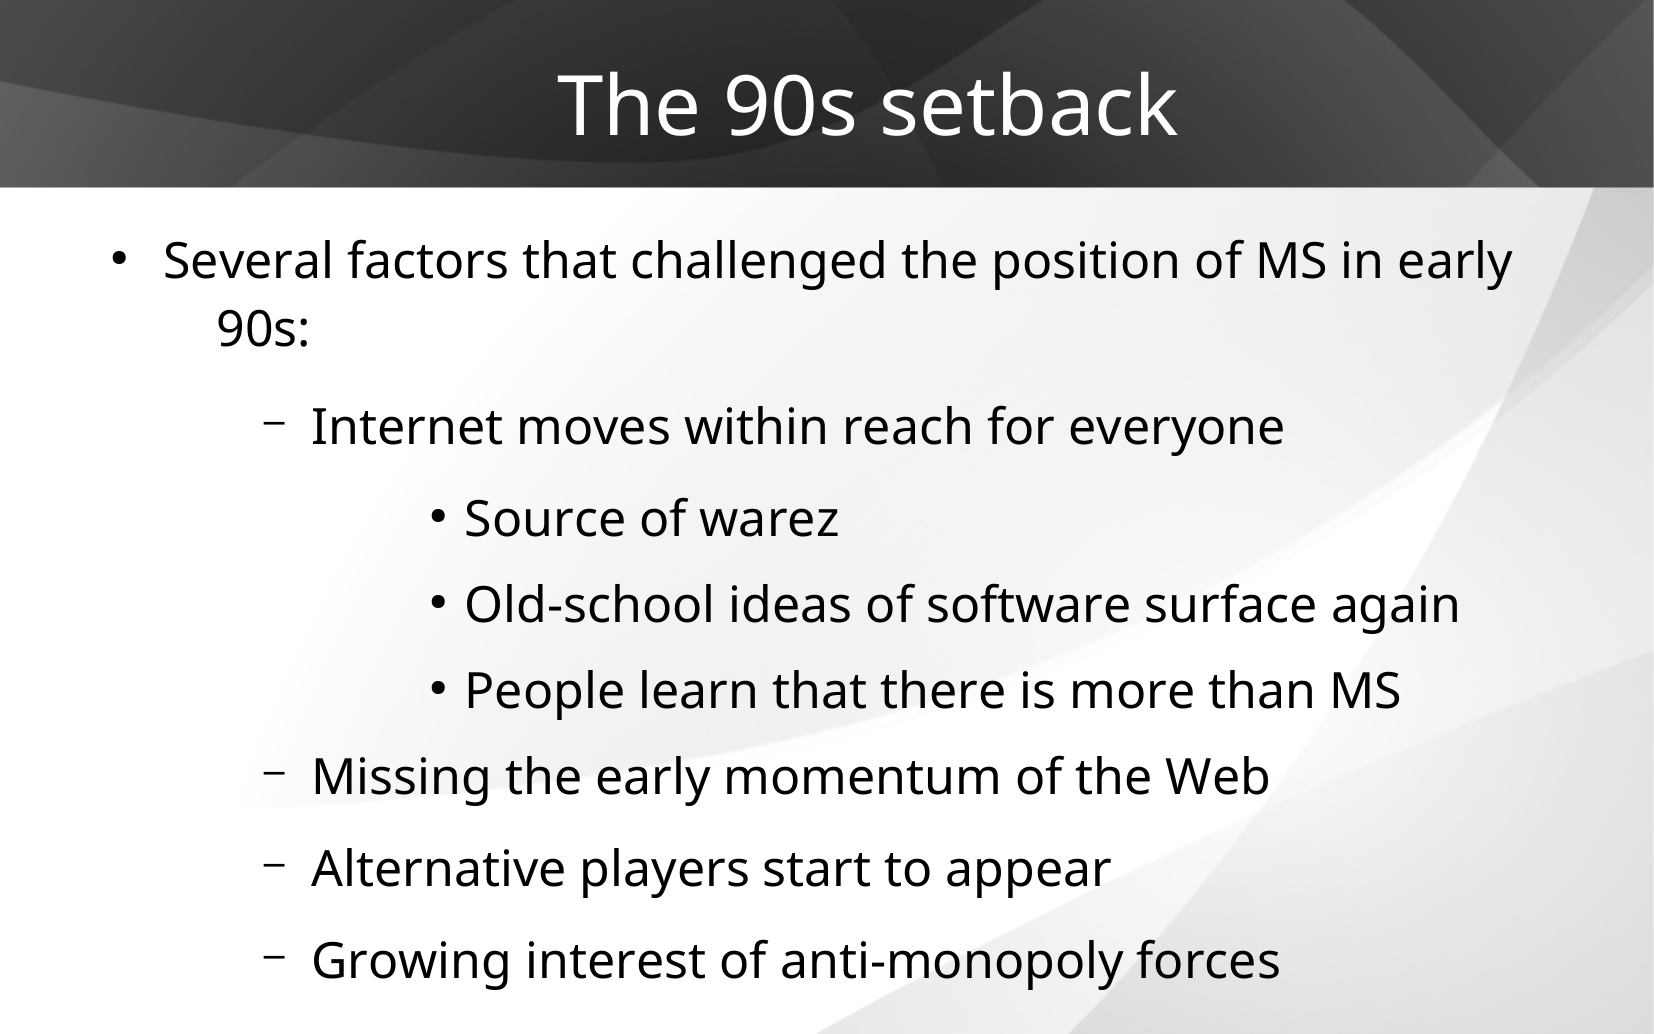

# The 90s setback
Several factors that challenged the position of MS in early 90s:
Internet moves within reach for everyone
Source of warez
Old-school ideas of software surface again
People learn that there is more than MS
Missing the early momentum of the Web
Alternative players start to appear
Growing interest of anti-monopoly forces